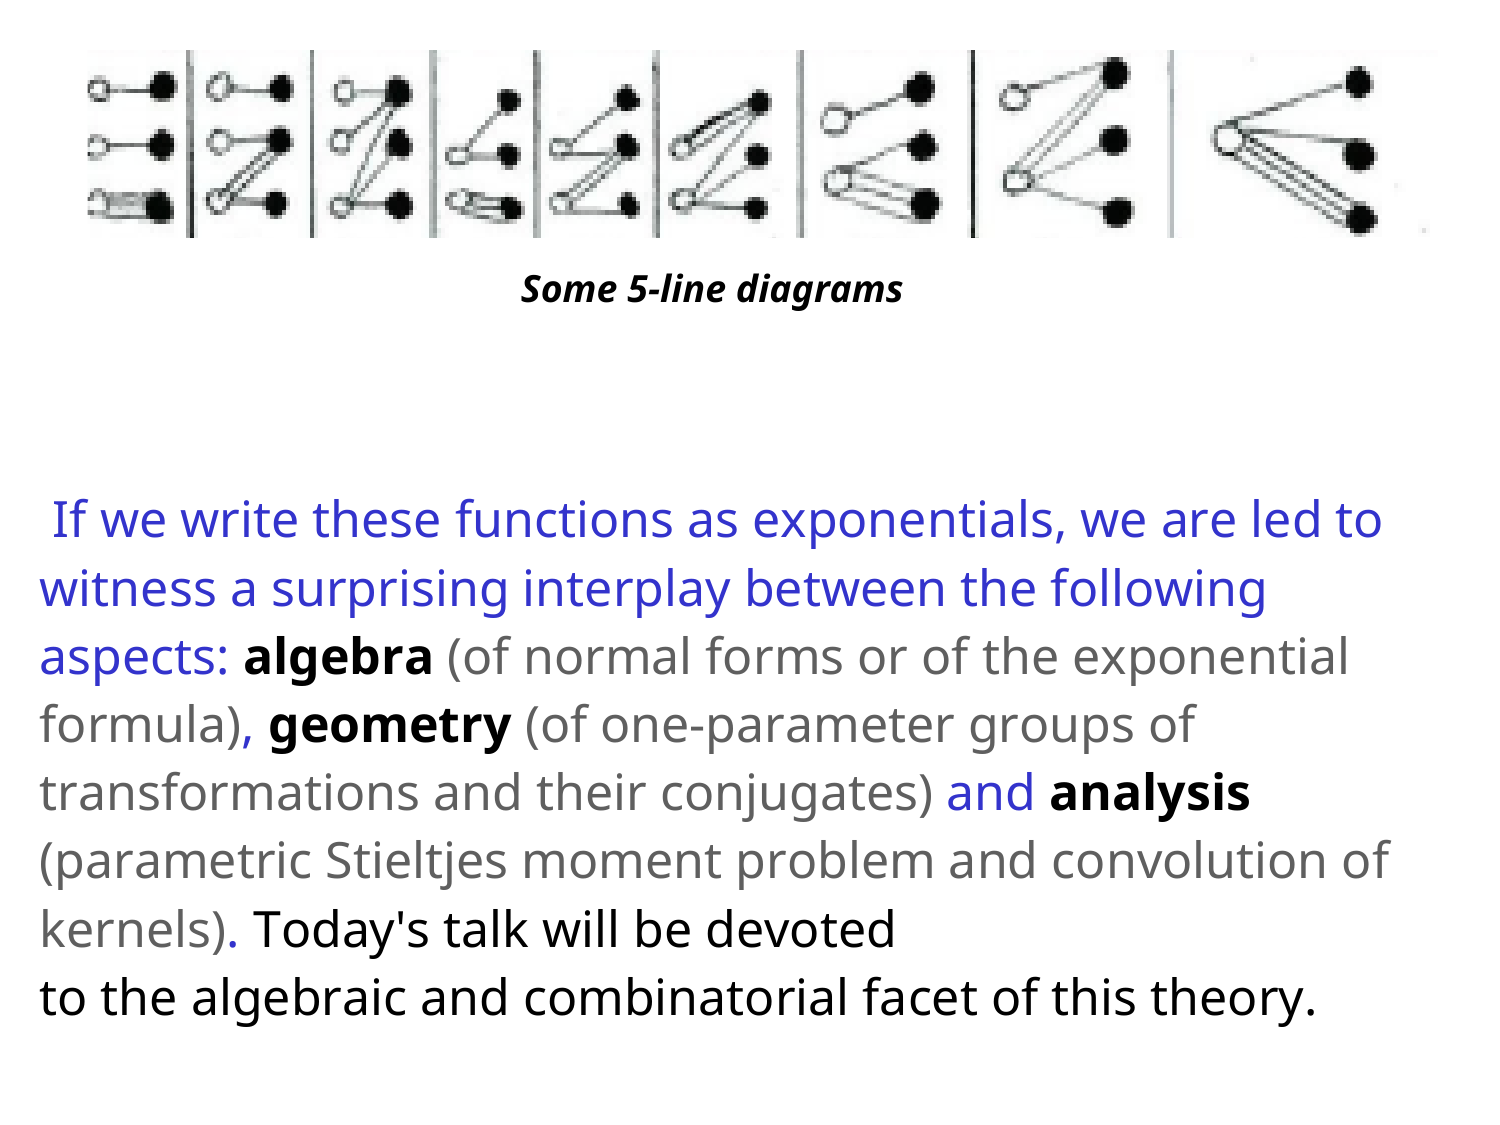

Some 5-line diagrams
 If we write these functions as exponentials, we are led to witness a surprising interplay between the following aspects: algebra (of normal forms or of the exponential formula), geometry (of one-parameter groups of transformations and their conjugates) and analysis (parametric Stieltjes moment problem and convolution of kernels). Today's talk will be devoted
to the algebraic and combinatorial facet of this theory.